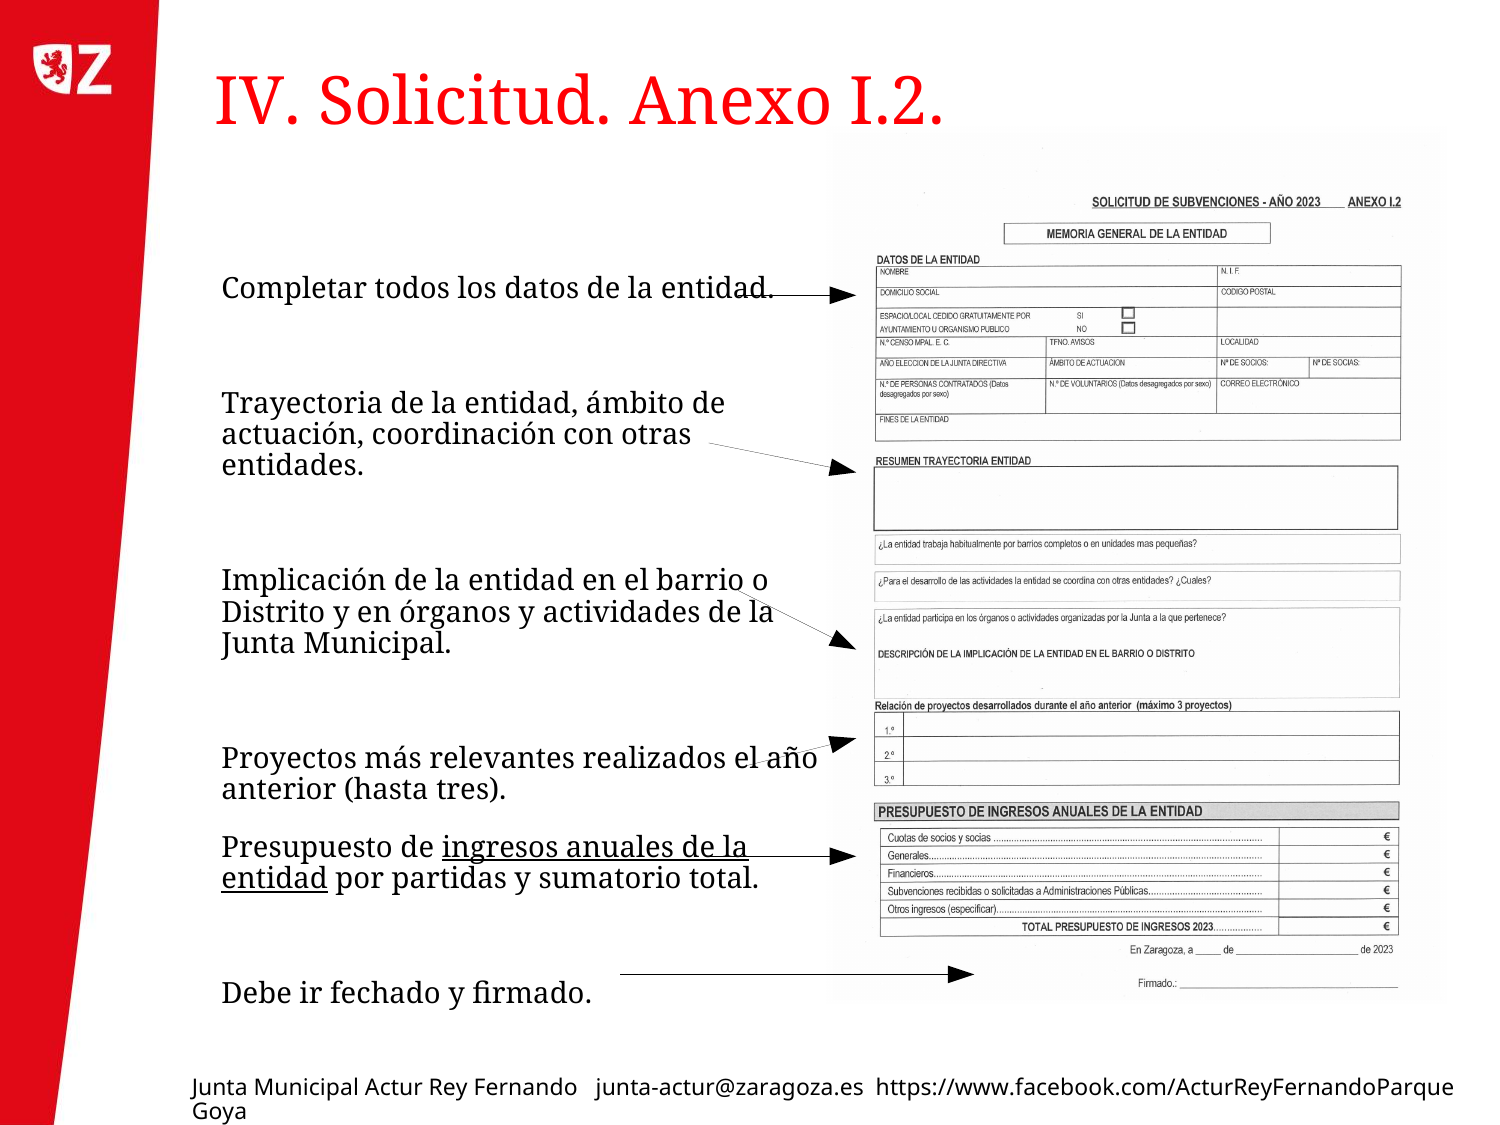

IV. Solicitud. Anexo I.2.
Completar todos los datos de la entidad.
Trayectoria de la entidad, ámbito de actuación, coordinación con otras entidades.
Implicación de la entidad en el barrio o Distrito y en órganos y actividades de la Junta Municipal.
Proyectos más relevantes realizados el año anterior (hasta tres).
Presupuesto de ingresos anuales de la entidad por partidas y sumatorio total.
Debe ir fechado y firmado.
Junta Municipal Actur Rey Fernando junta-actur@zaragoza.es https://www.facebook.com/ActurReyFernandoParqueGoya